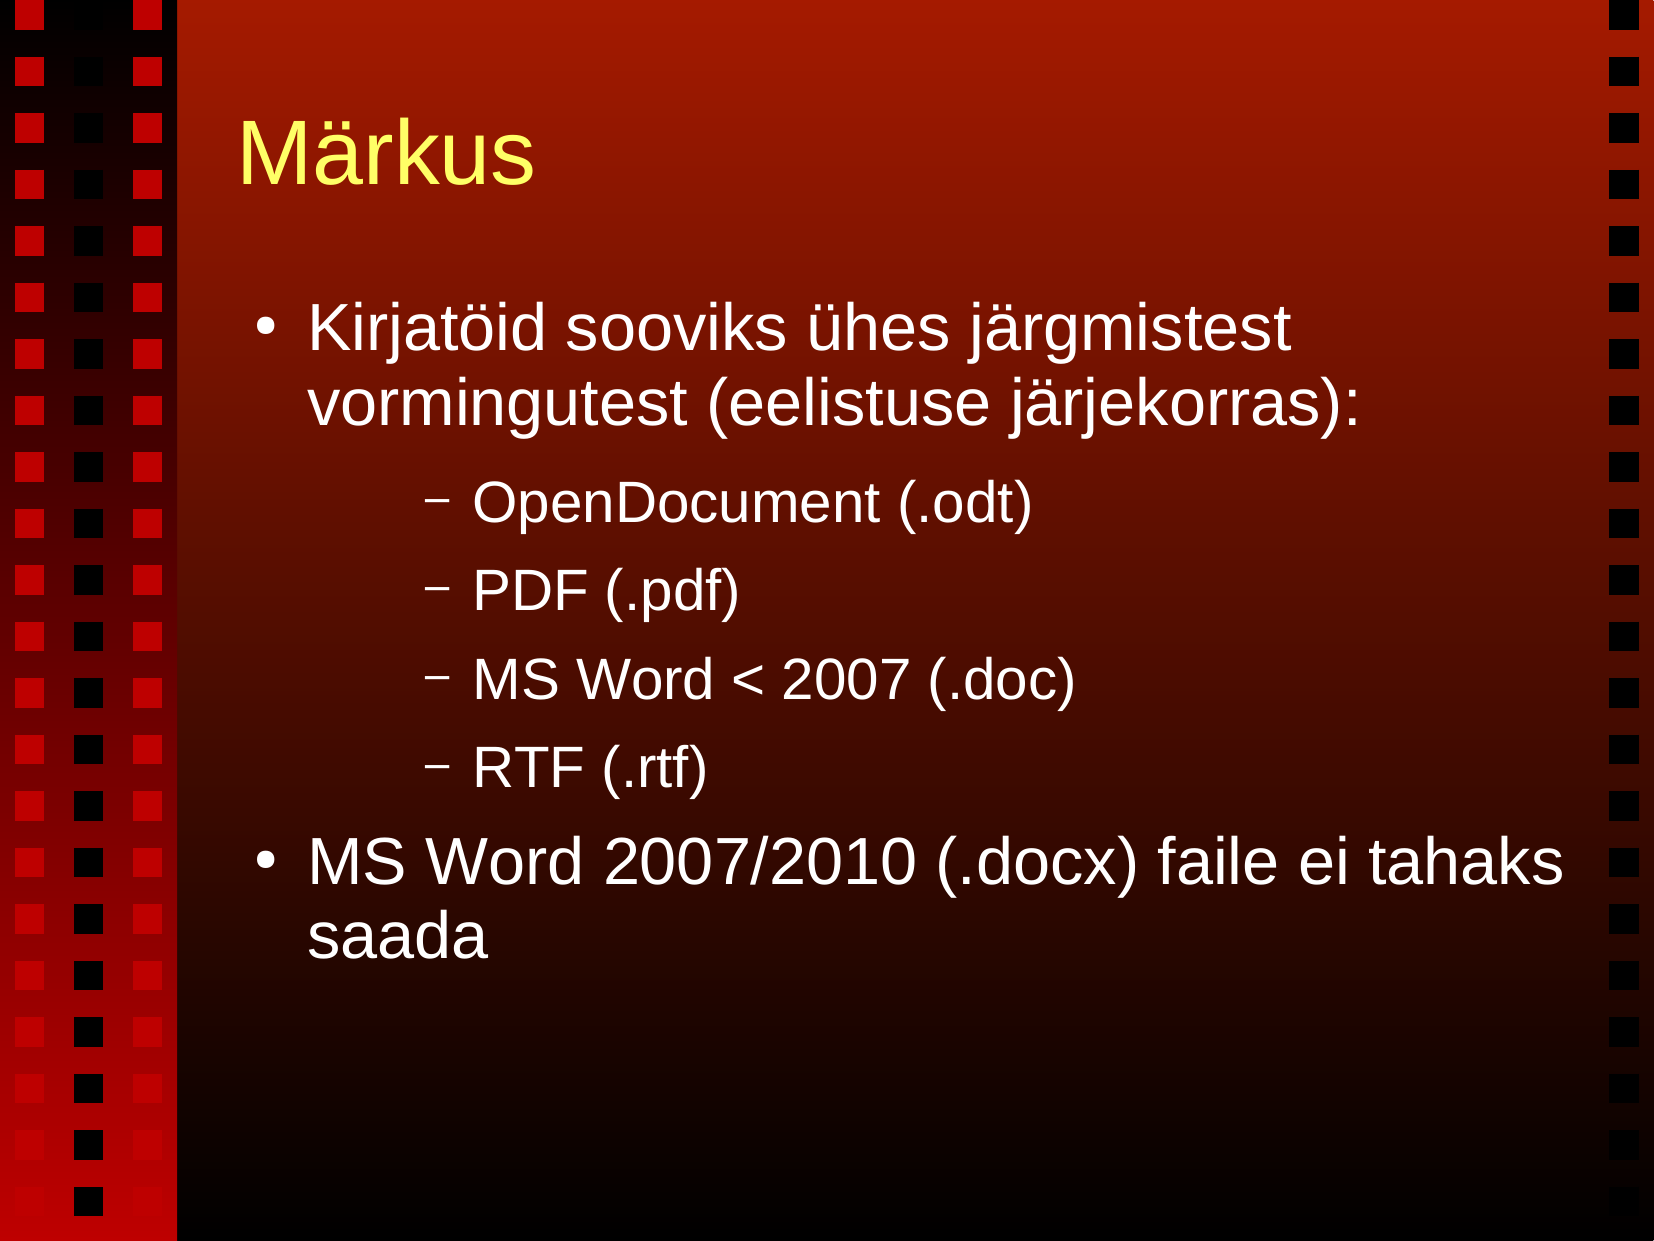

# Märkus
Kirjatöid sooviks ühes järgmistest vormingutest (eelistuse järjekorras):
OpenDocument (.odt)
PDF (.pdf)
MS Word < 2007 (.doc)
RTF (.rtf)
MS Word 2007/2010 (.docx) faile ei tahaks saada